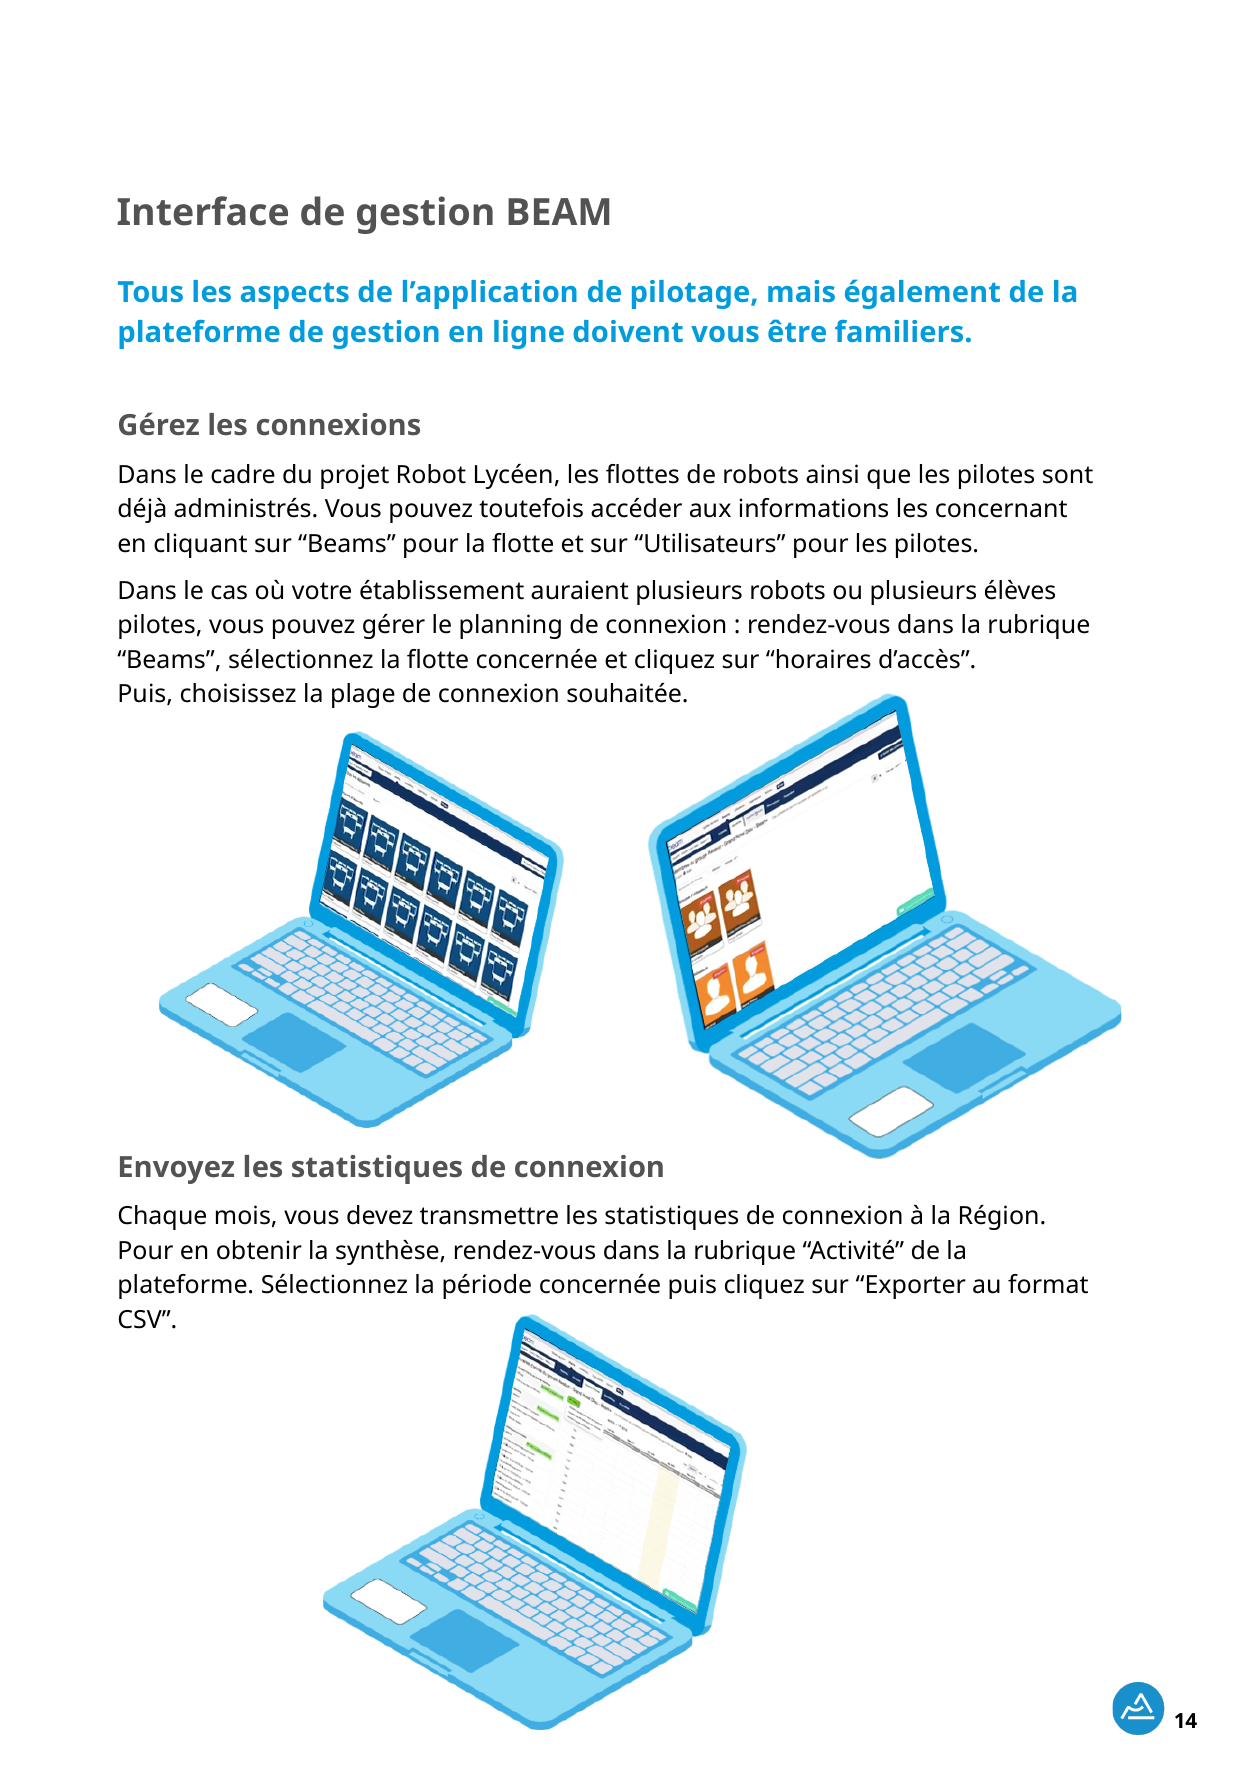

Interface de gestion BEAM
Tous les aspects de l’application de pilotage, mais également de la plateforme de gestion en ligne doivent vous être familiers.
Gérez les connexions
Dans le cadre du projet Robot Lycéen, les flottes de robots ainsi que les pilotes sont déjà administrés. Vous pouvez toutefois accéder aux informations les concernant en cliquant sur “Beams” pour la flotte et sur “Utilisateurs” pour les pilotes.
Dans le cas où votre établissement auraient plusieurs robots ou plusieurs élèves pilotes, vous pouvez gérer le planning de connexion : rendez-vous dans la rubrique “Beams”, sélectionnez la flotte concernée et cliquez sur “horaires d’accès”.
Puis, choisissez la plage de connexion souhaitée.
Envoyez les statistiques de connexion
Chaque mois, vous devez transmettre les statistiques de connexion à la Région. Pour en obtenir la synthèse, rendez-vous dans la rubrique “Activité” de la plateforme. Sélectionnez la période concernée puis cliquez sur “Exporter au format CSV”.
14